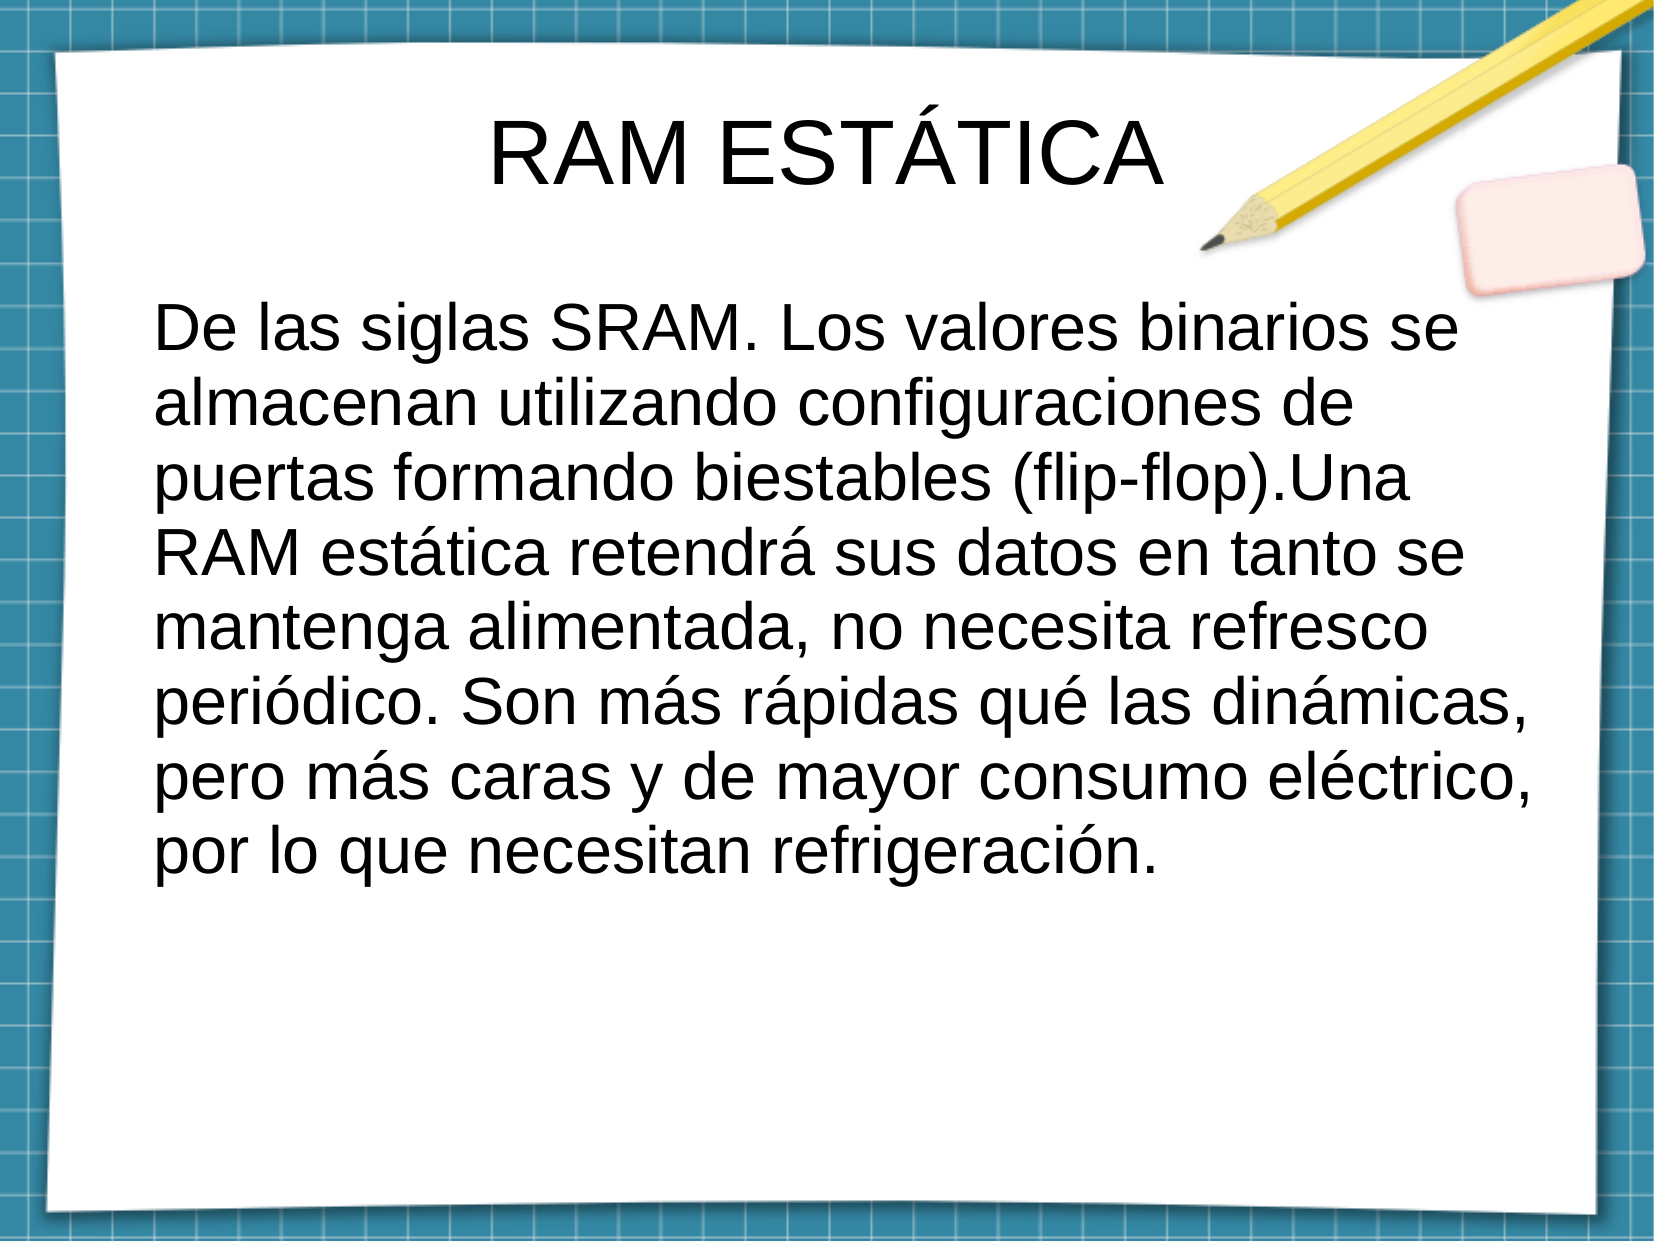

# RAM ESTÁTICA
De las siglas SRAM. Los valores binarios se almacenan utilizando configuraciones de puertas formando biestables (flip-flop).Una RAM estática retendrá sus datos en tanto se mantenga alimentada, no necesita refresco periódico. Son más rápidas qué las dinámicas, pero más caras y de mayor consumo eléctrico, por lo que necesitan refrigeración.